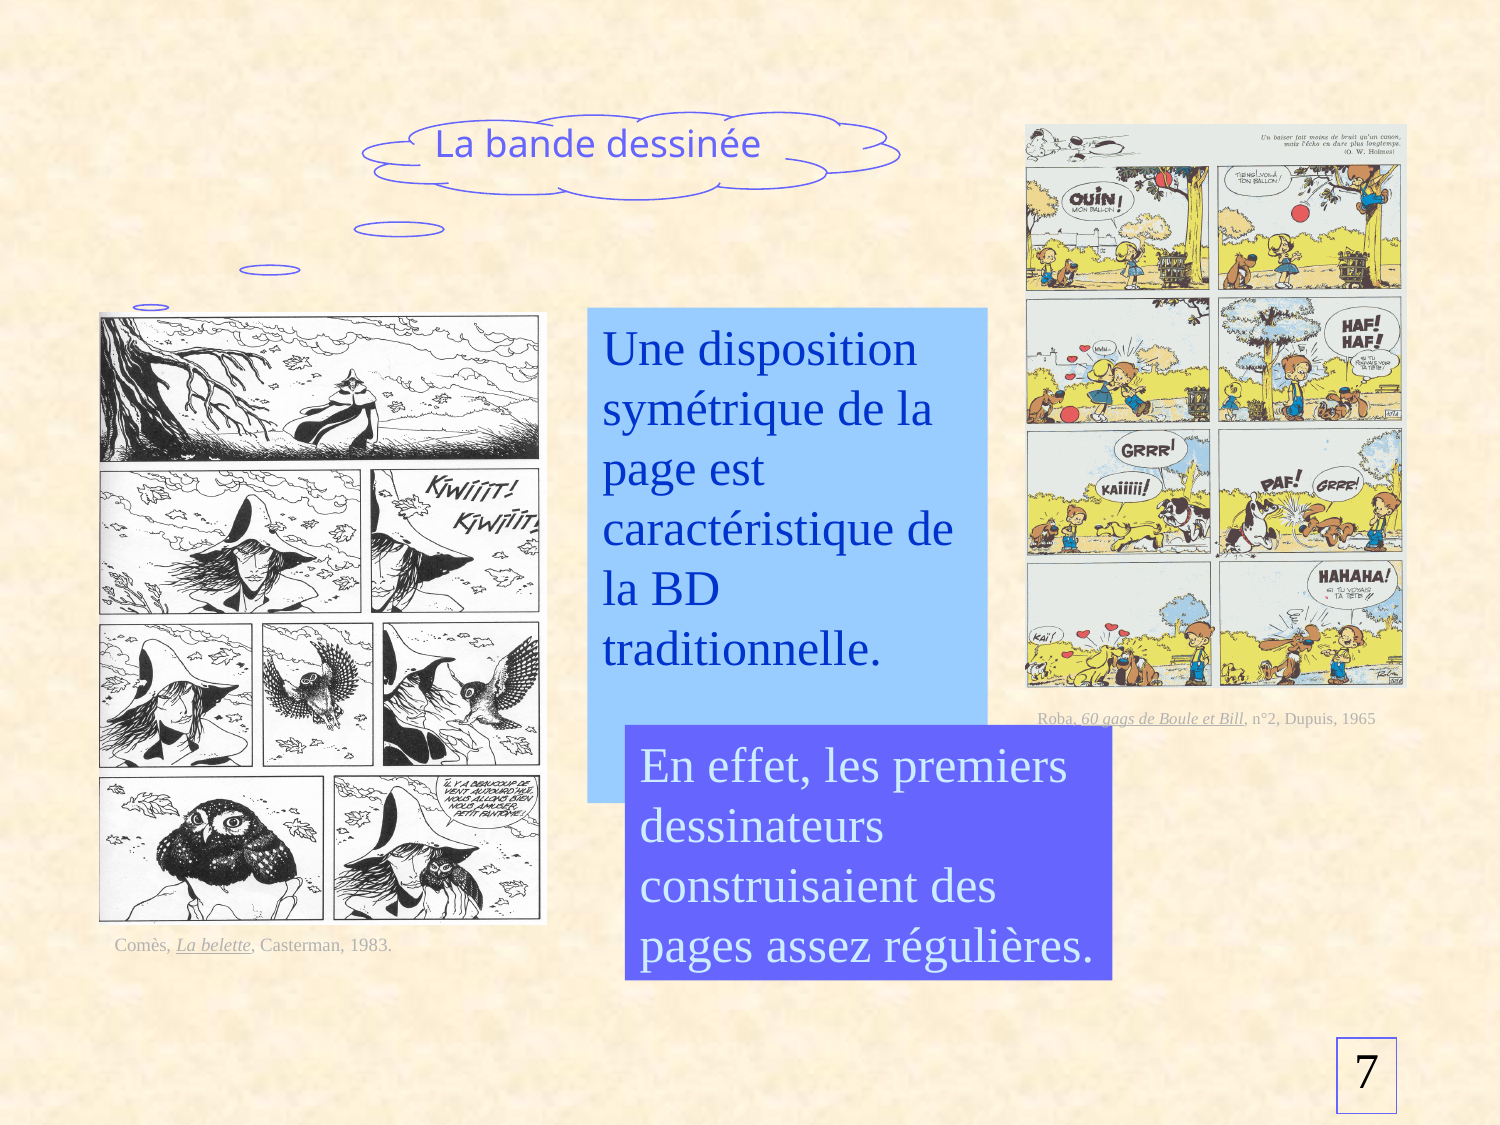

Une disposition symétrique de la page est caractéristique de la BD traditionnelle.
Vrai / Faux ?
Roba, 60 gags de Boule et Bill, n°2, Dupuis, 1965
En effet, les premiers dessinateurs construisaient des pages assez régulières.
Comès, La belette, Casterman, 1983.
7